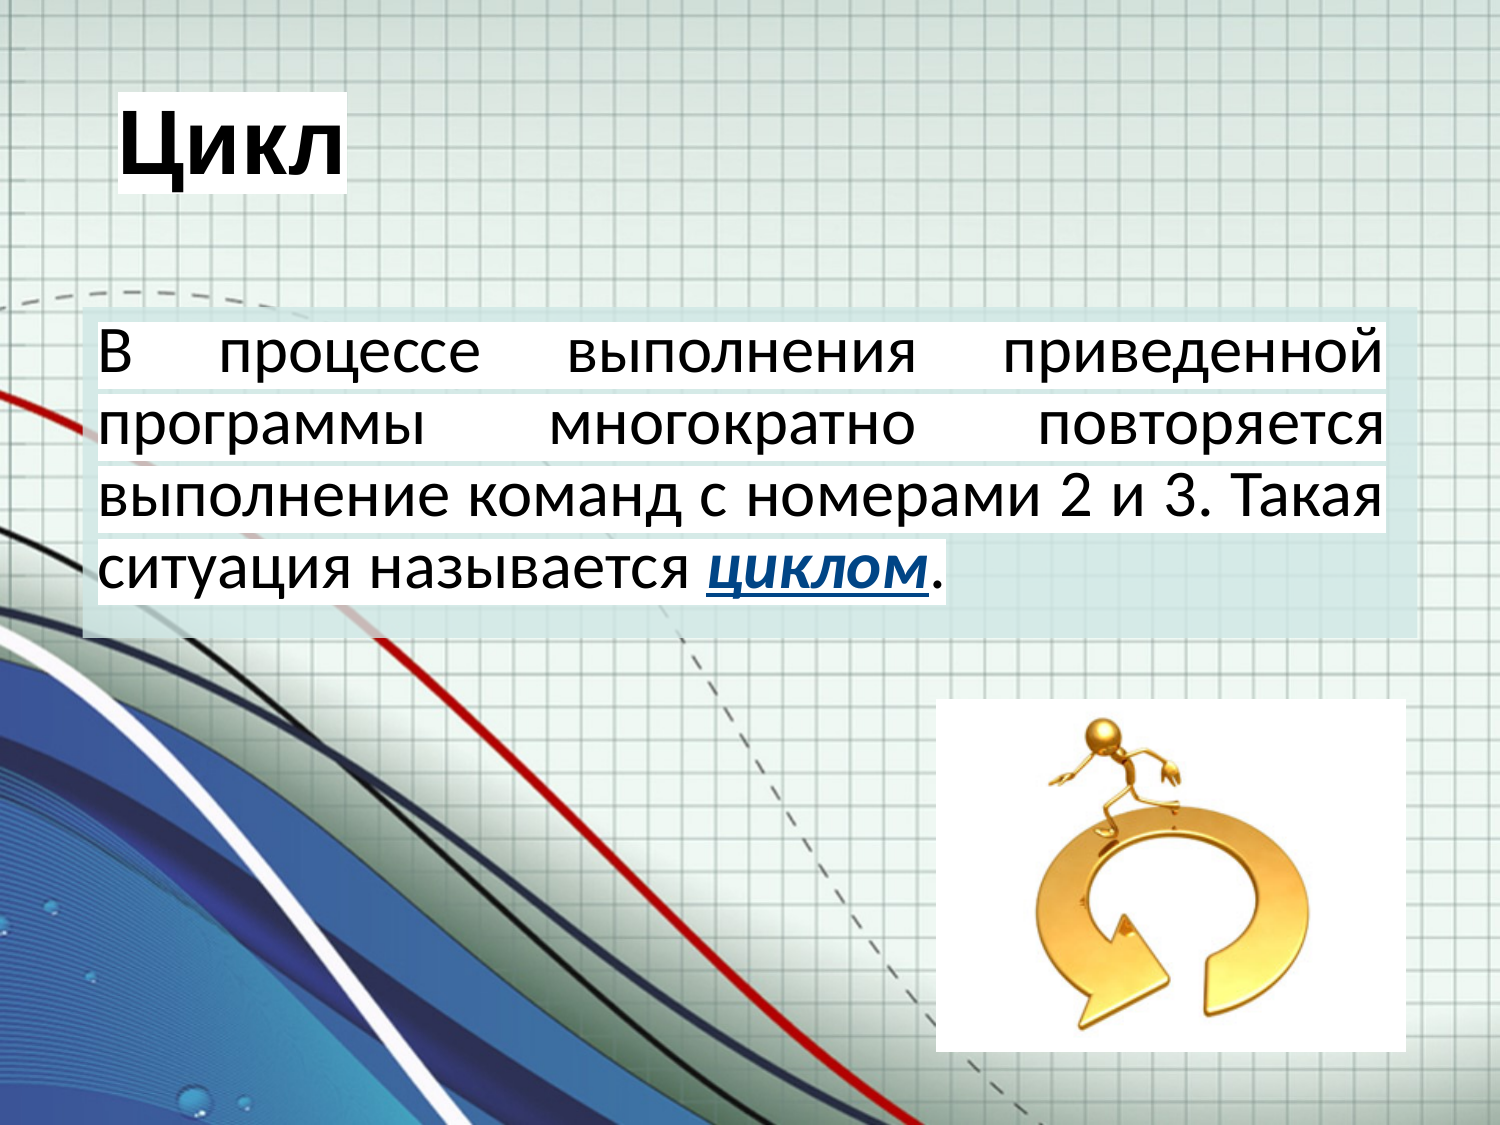

Цикл
#
В процессе выполнения приведенной программы многократно повторя­ется выполнение команд с номерами 2 и 3. Такая ситуация называется циклом.